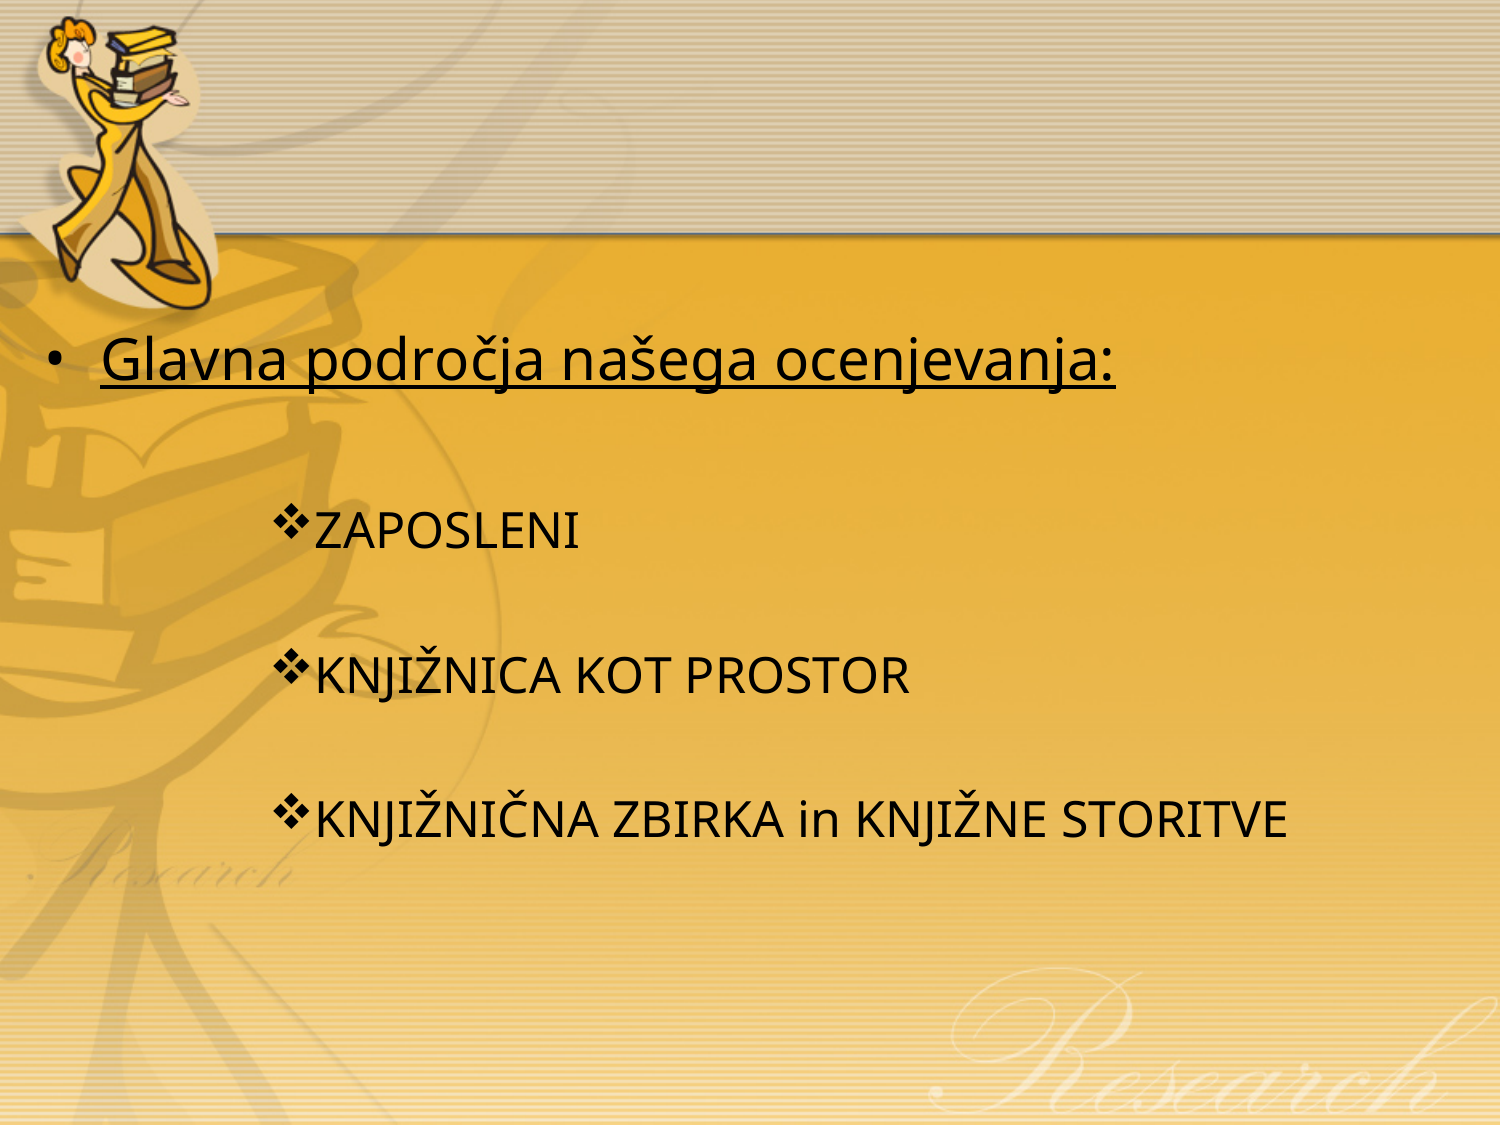

#
Glavna področja našega ocenjevanja:
ZAPOSLENI
KNJIŽNICA KOT PROSTOR
KNJIŽNIČNA ZBIRKA in KNJIŽNE STORITVE